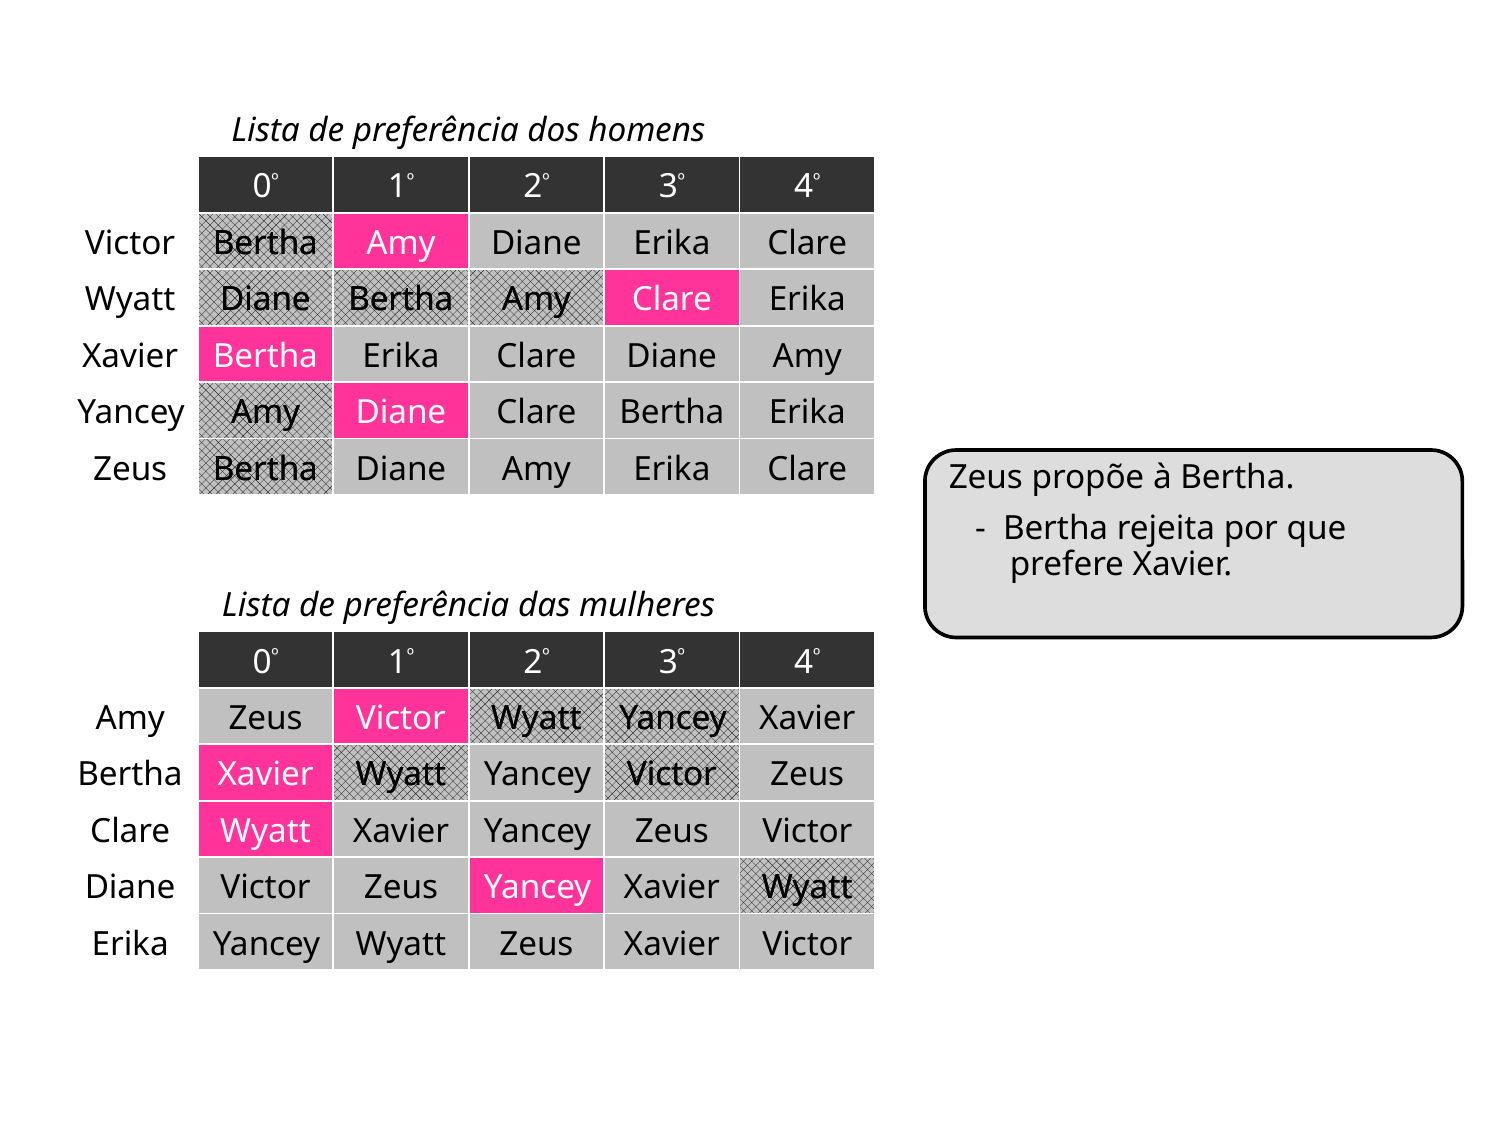

Bertha
Amy
Diane
Bertha
Amy
Clare
Bertha
Amy
Diane
Bertha
Zeus propõe à Bertha.
 - Bertha rejeita por que
 prefere Xavier.
Victor
Wyatt
Yancey
Xavier
Wyatt
Victor
Wyatt
Yancey
Wyatt